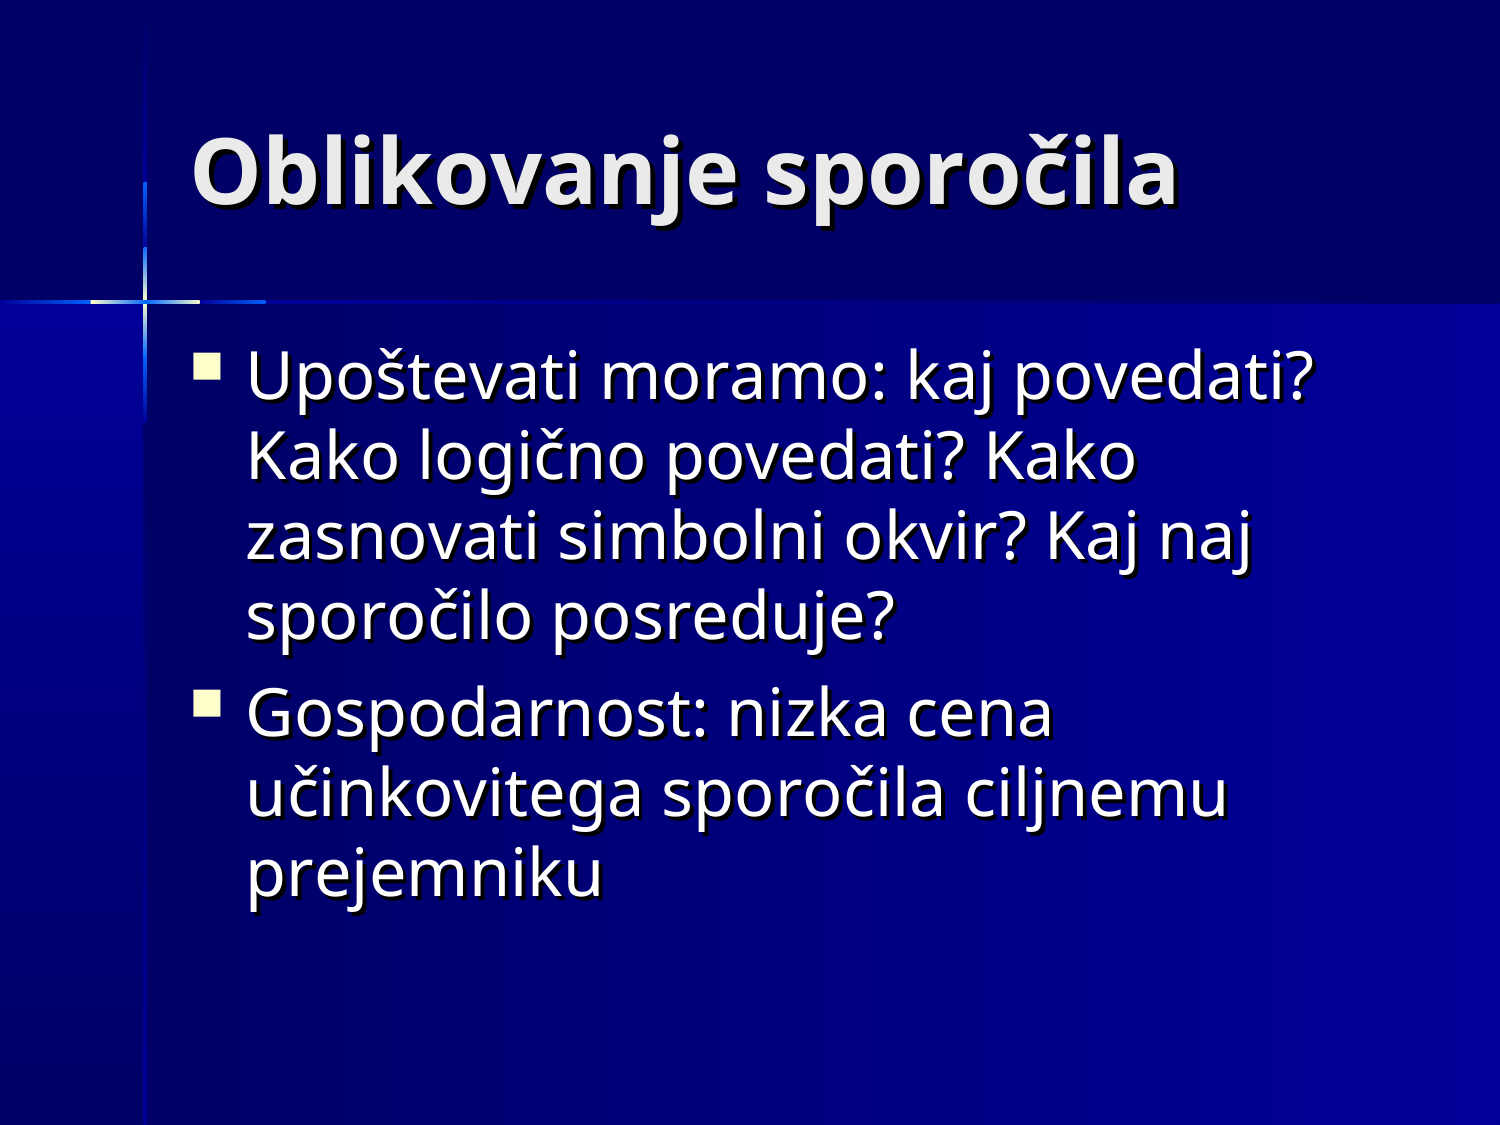

# Oblikovanje sporočila
Upoštevati moramo: kaj povedati? Kako logično povedati? Kako zasnovati simbolni okvir? Kaj naj sporočilo posreduje?
Gospodarnost: nizka cena učinkovitega sporočila ciljnemu prejemniku